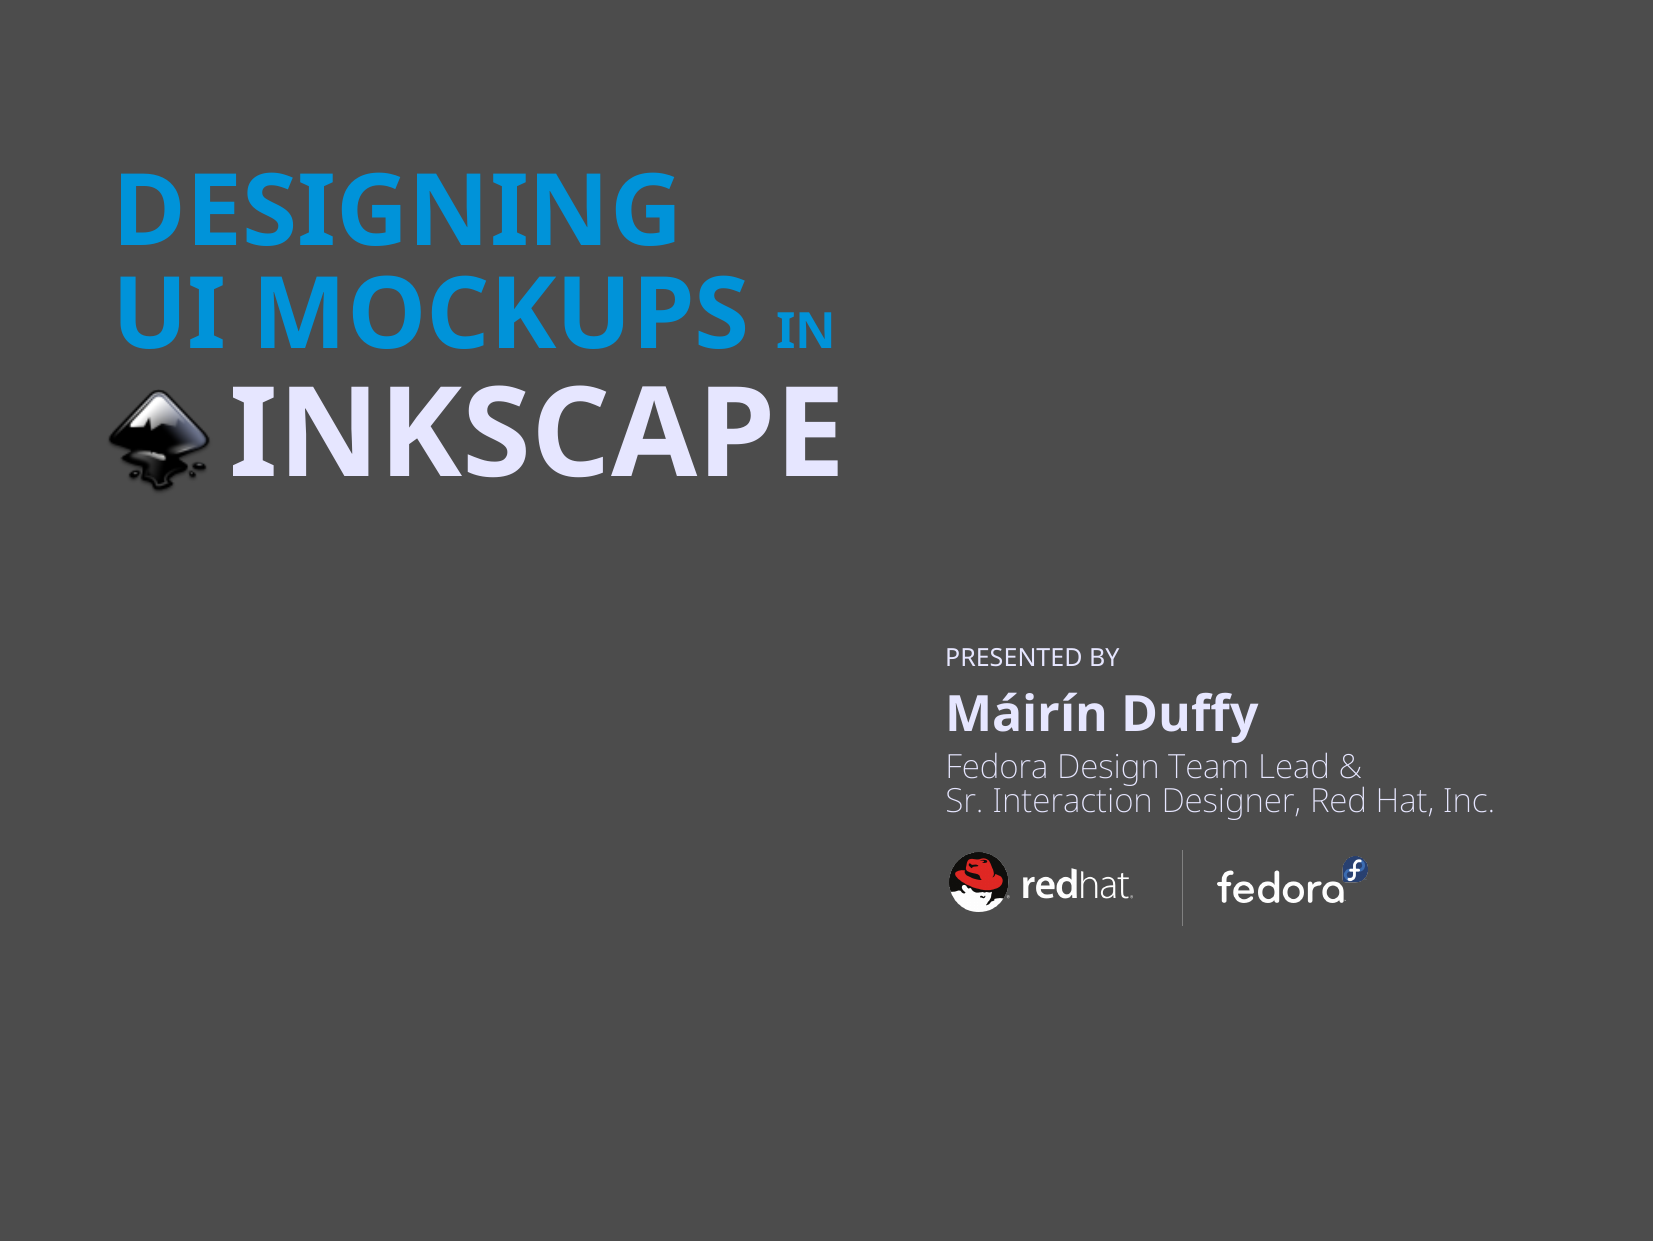

# DESIGNING
UI MOCKUPS IN
INKSCAPE
PRESENTED BY
Máirín Duffy
Fedora Design Team Lead &
Sr. Interaction Designer, Red Hat, Inc.